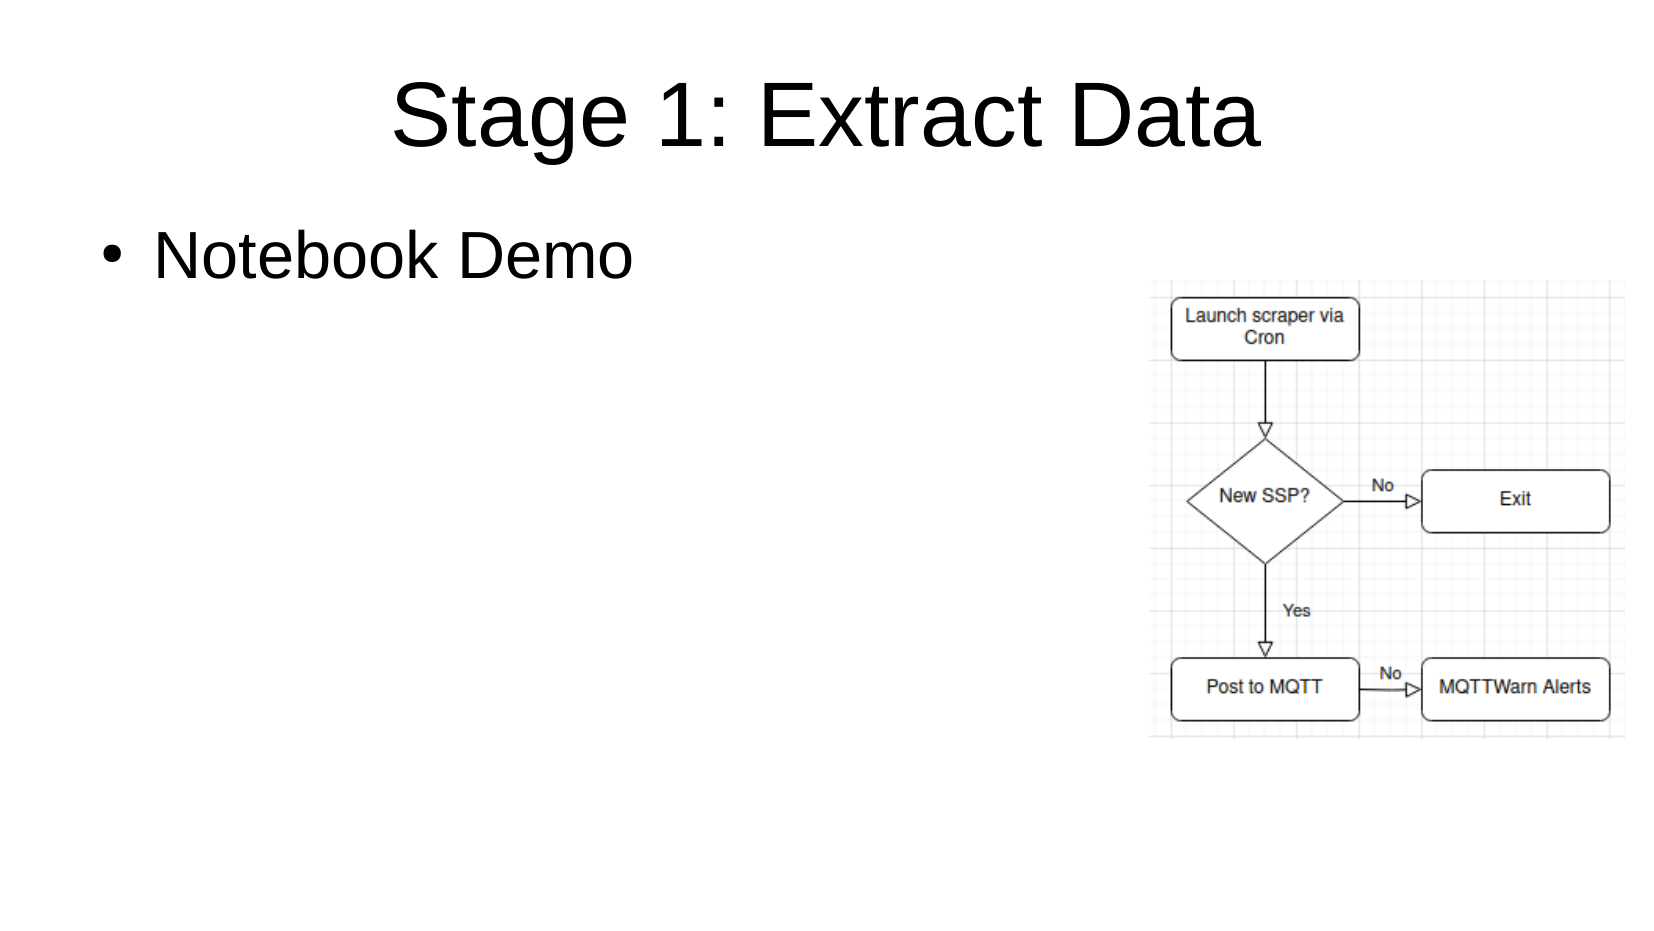

# Stage 1: Extract Data
Notebook Demo